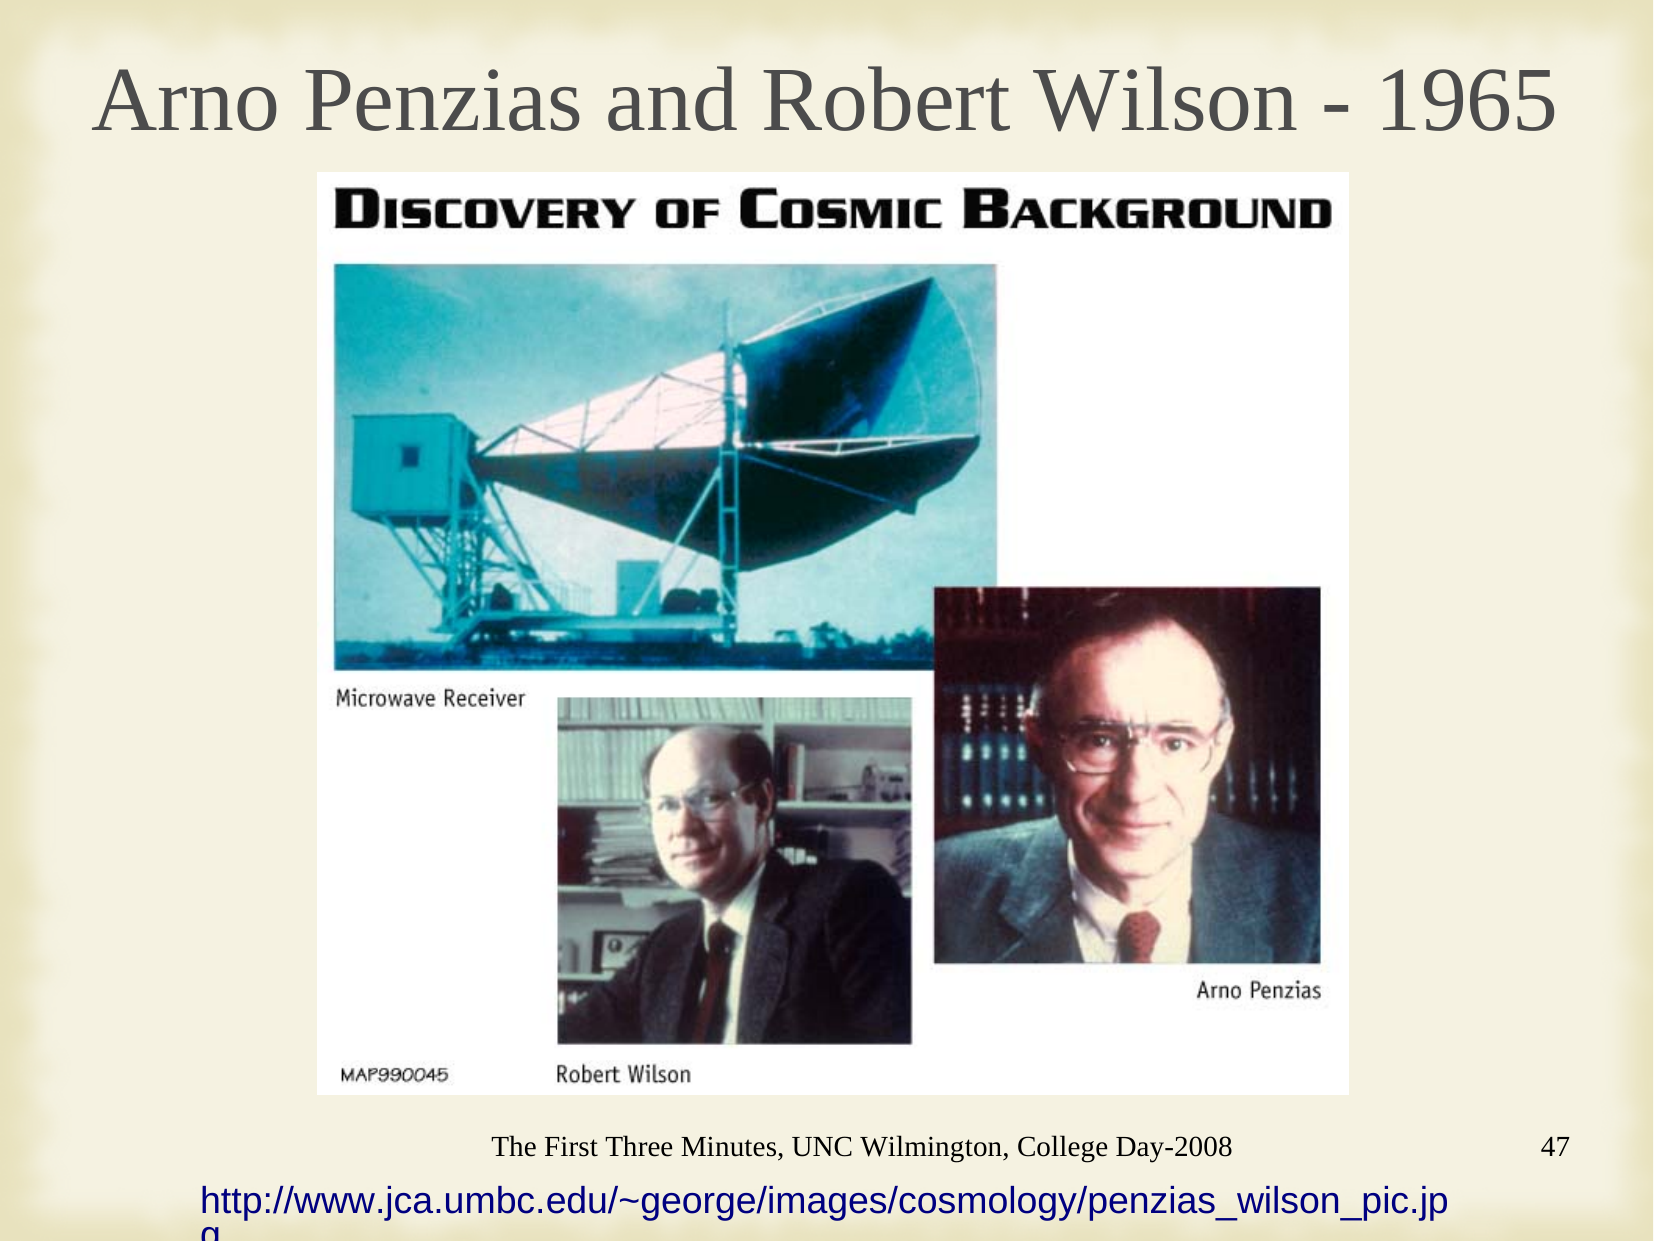

# Arno Penzias and Robert Wilson - 1965
The First Three Minutes, UNC Wilmington, College Day-2008
47
http://www.jca.umbc.edu/~george/images/cosmology/penzias_wilson_pic.jpg